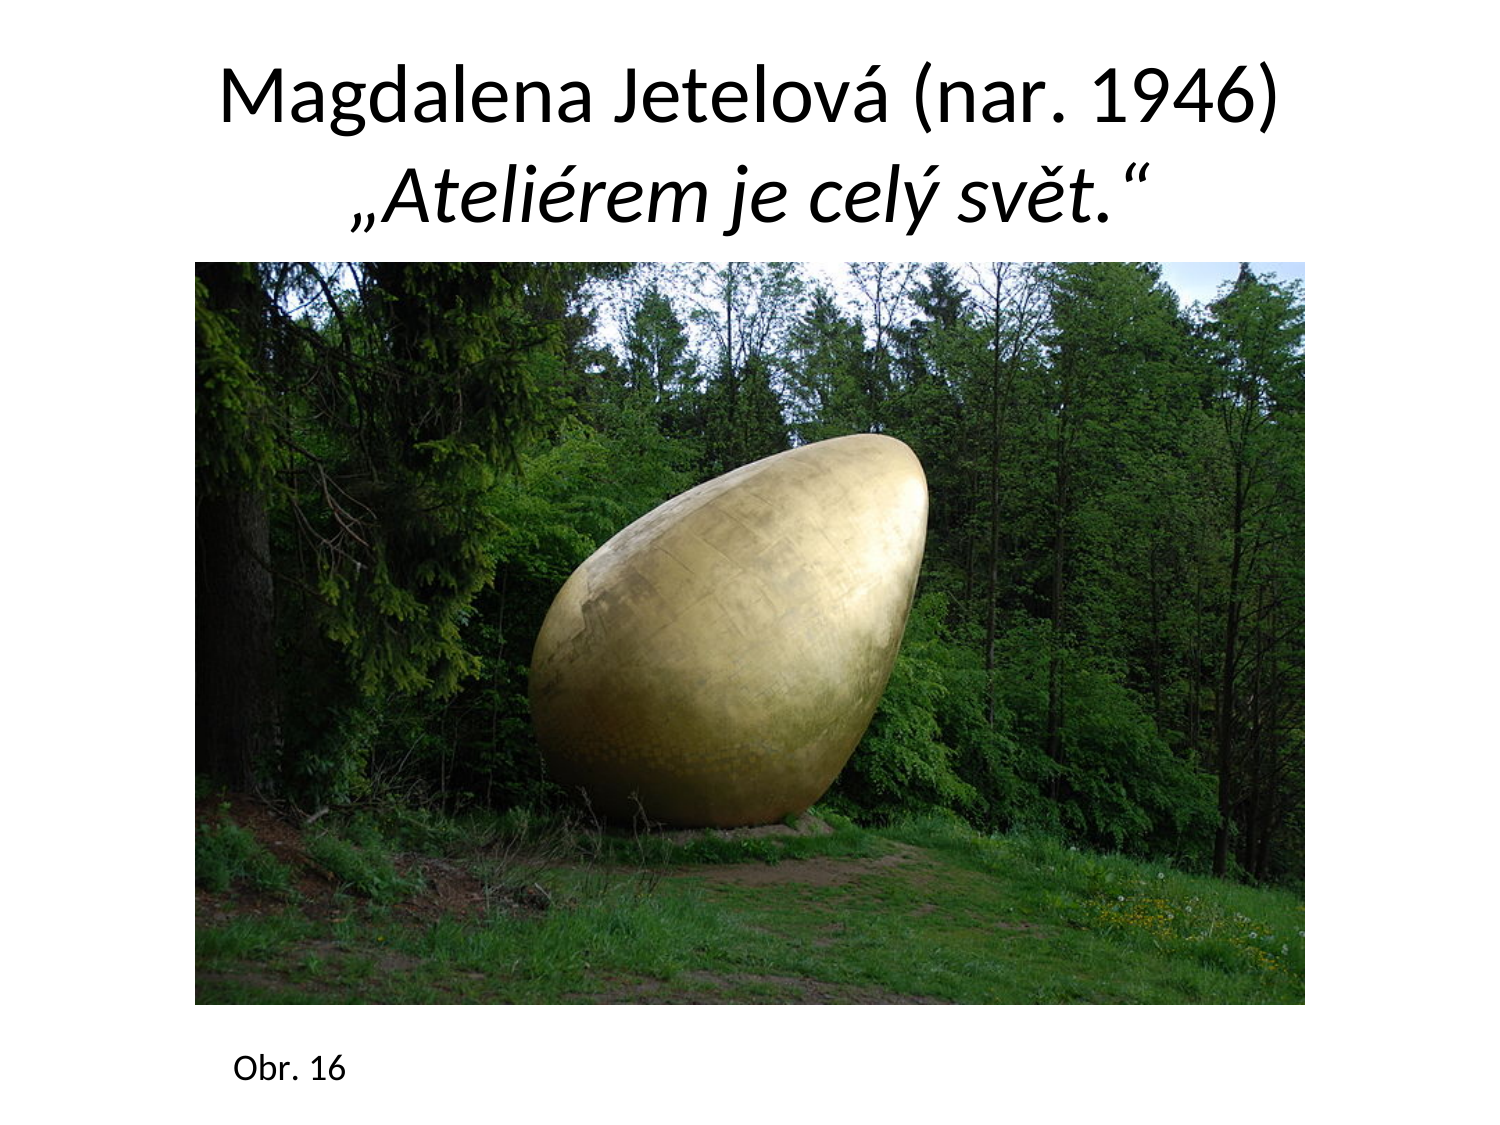

# Magdalena Jetelová (nar. 1946) „Ateliérem je celý svět.“
Obr. 16